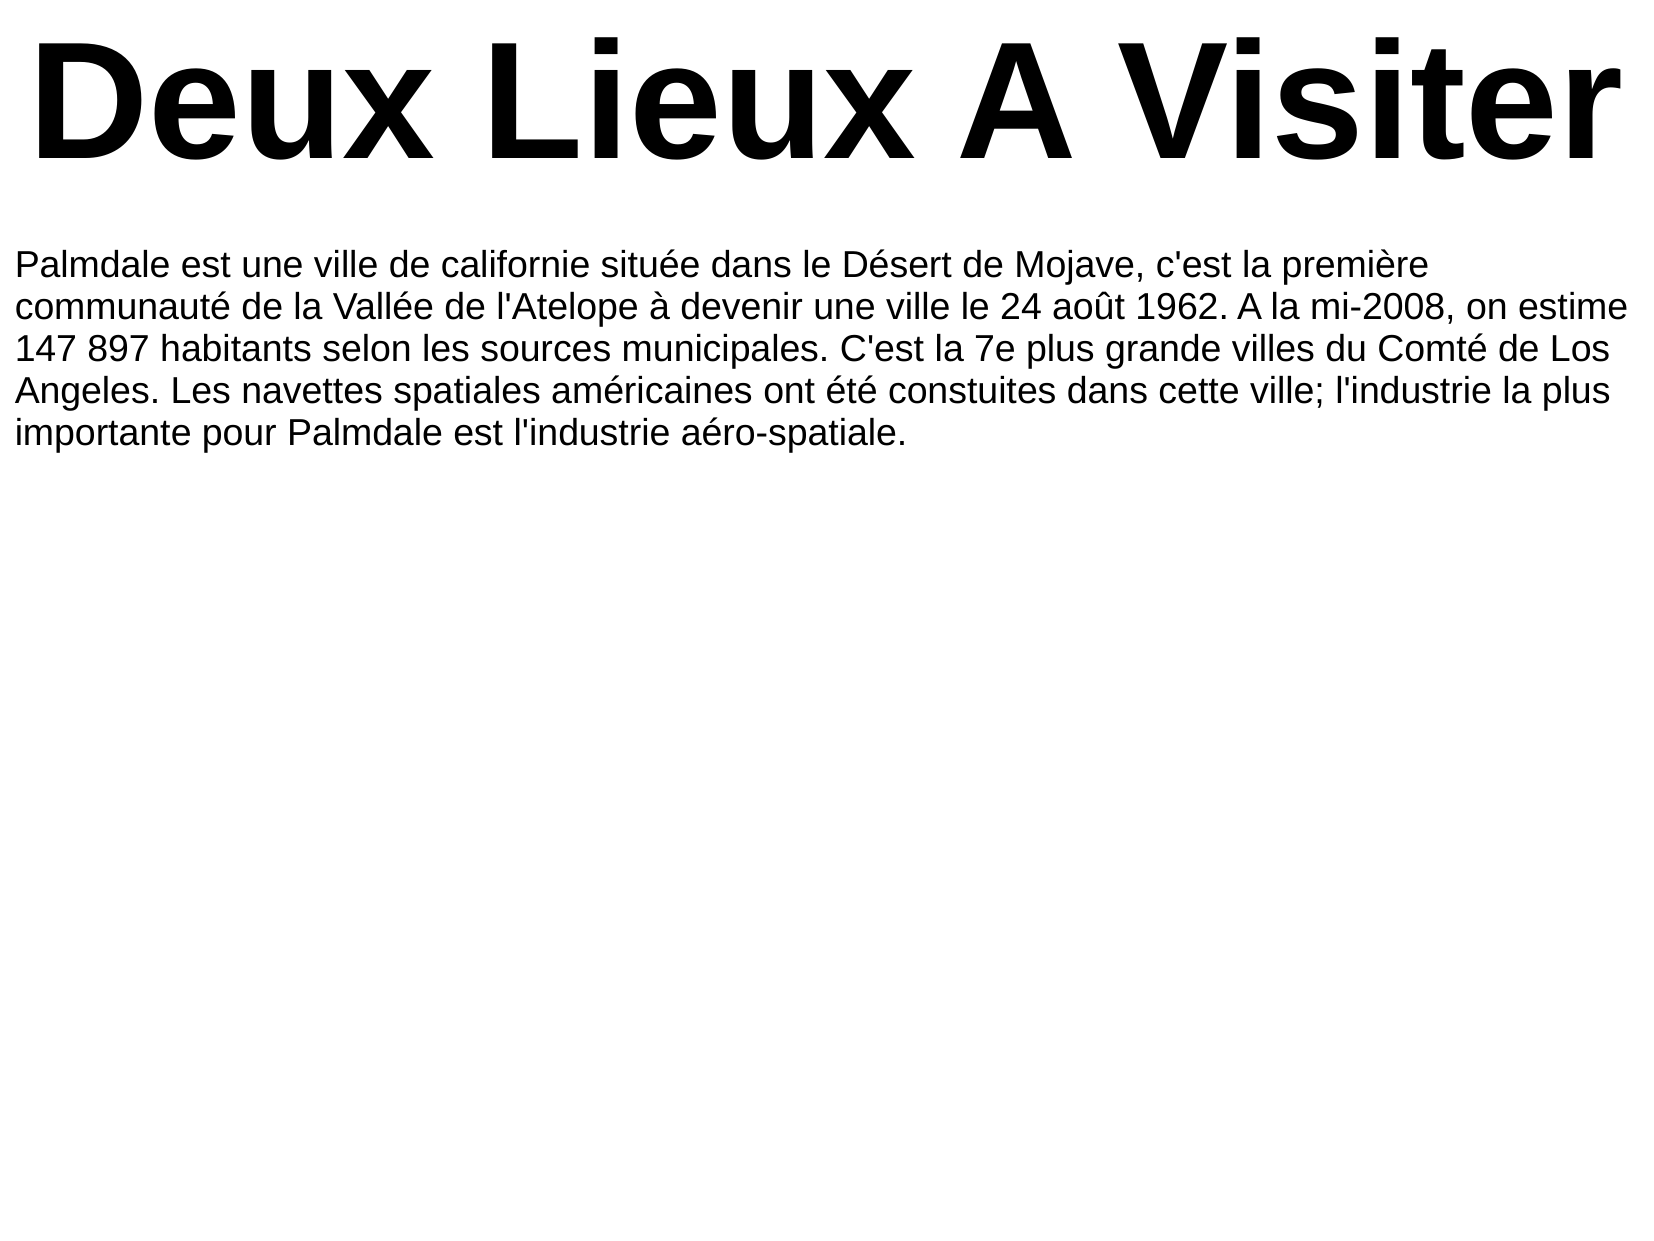

Deux Lieux A Visiter
Palmdale est une ville de californie située dans le Désert de Mojave, c'est la première communauté de la Vallée de l'Atelope à devenir une ville le 24 août 1962. A la mi-2008, on estime 147 897 habitants selon les sources municipales. C'est la 7e plus grande villes du Comté de Los Angeles. Les navettes spatiales américaines ont été constuites dans cette ville; l'industrie la plus importante pour Palmdale est l'industrie aéro-spatiale.